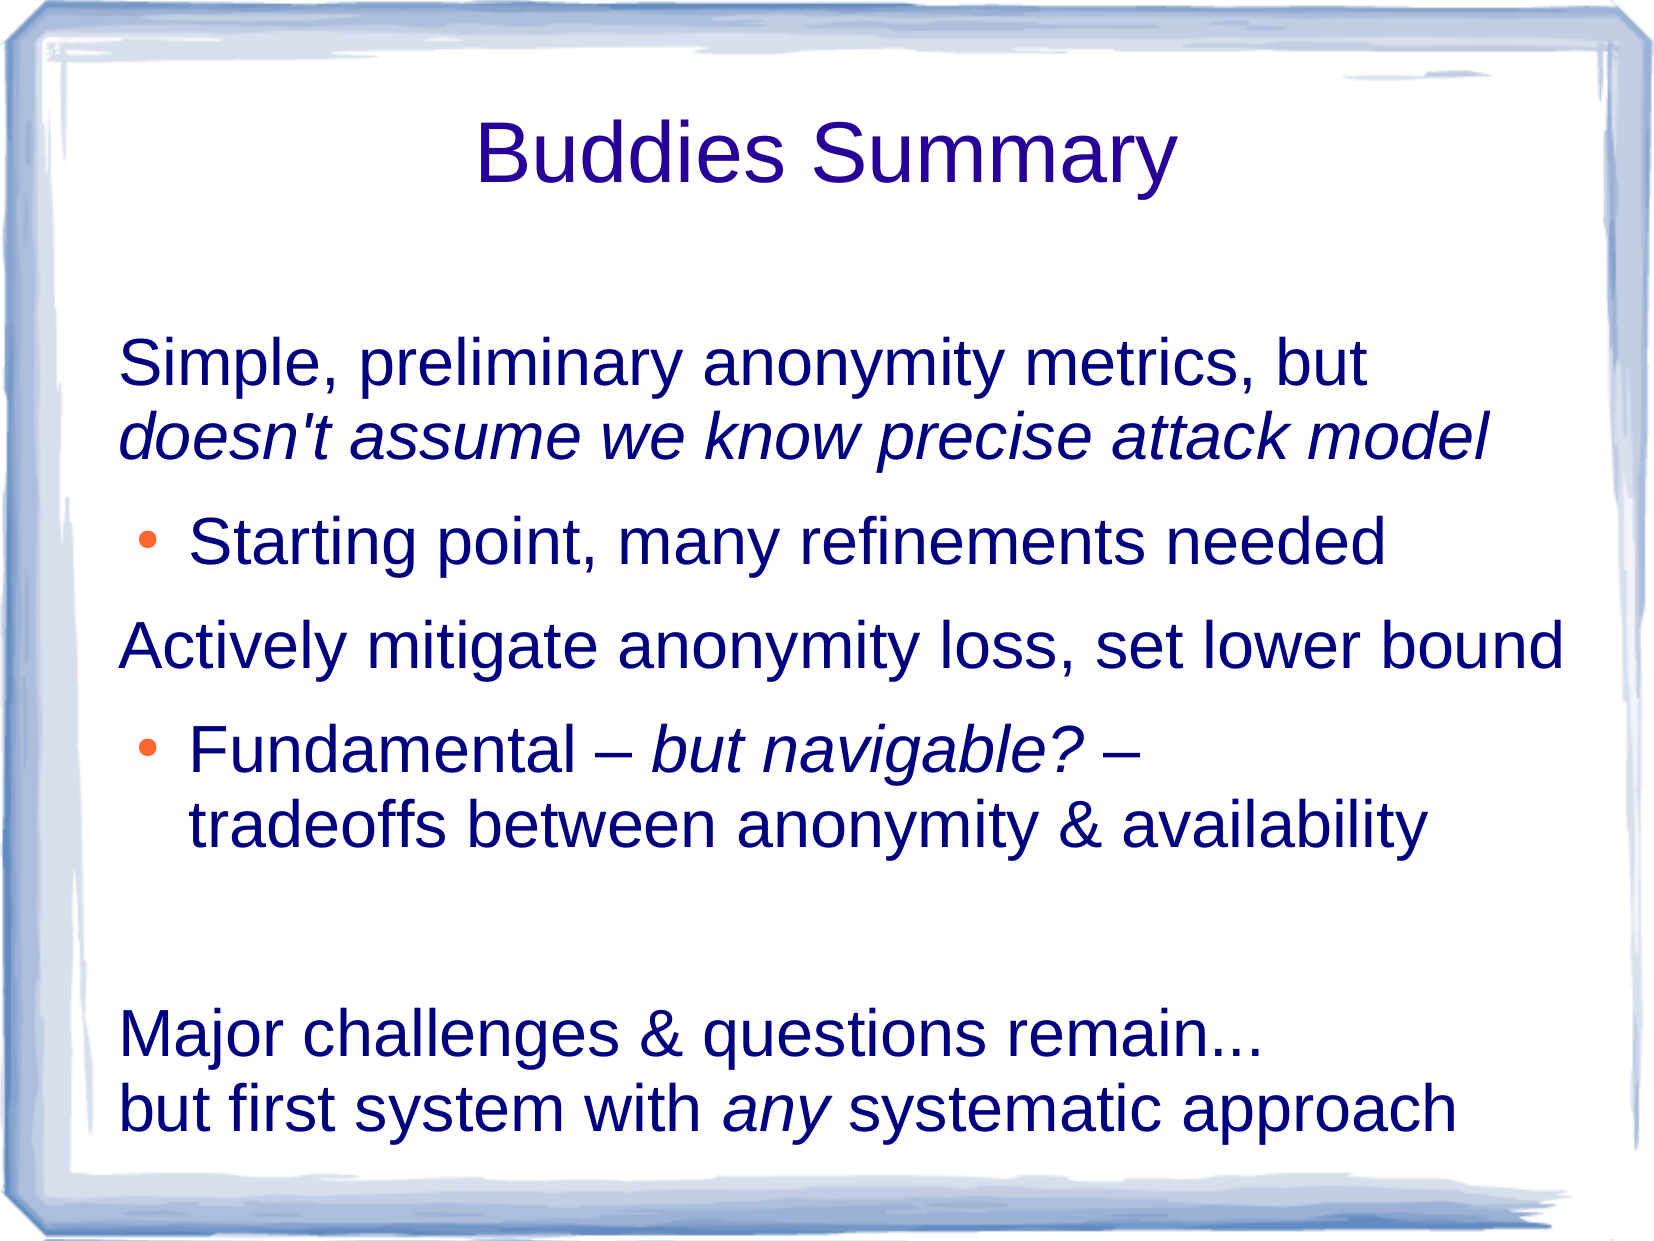

# Buddies Summary
Simple, preliminary anonymity metrics, but doesn't assume we know precise attack model
Starting point, many refinements needed
Actively mitigate anonymity loss, set lower bound
Fundamental – but navigable? –
tradeoffs between anonymity & availability
Major challenges & questions remain...
but first system with any systematic approach